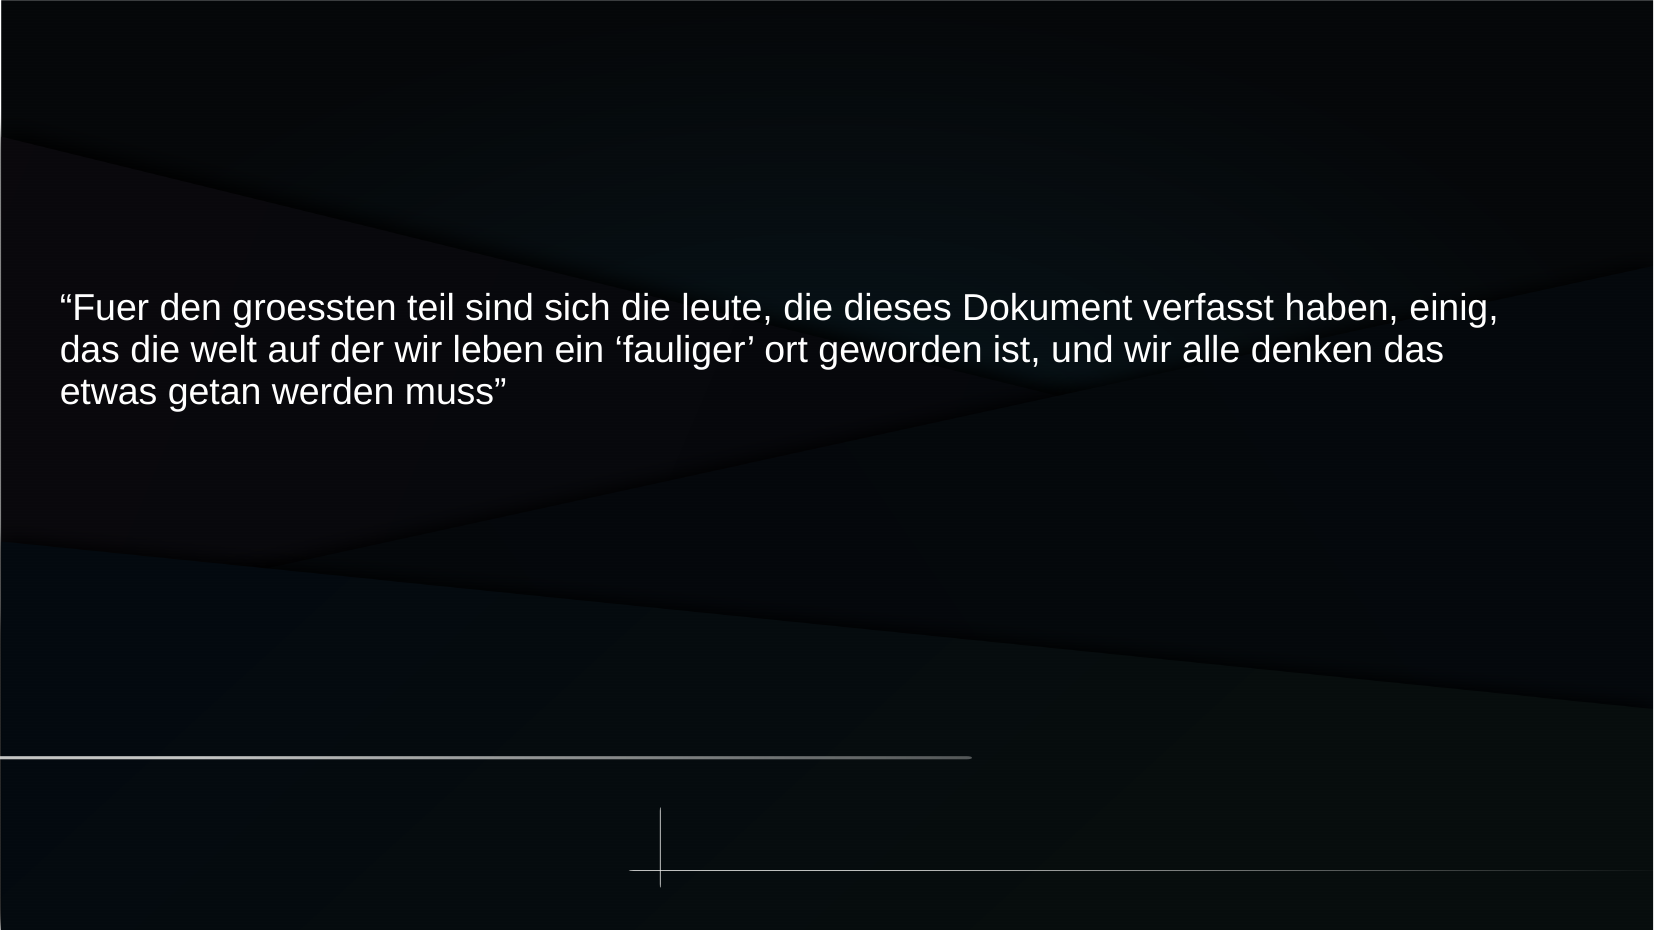

“Fuer den groessten teil sind sich die leute, die dieses Dokument verfasst haben, einig, das die welt auf der wir leben ein ‘fauliger’ ort geworden ist, und wir alle denken das etwas getan werden muss”